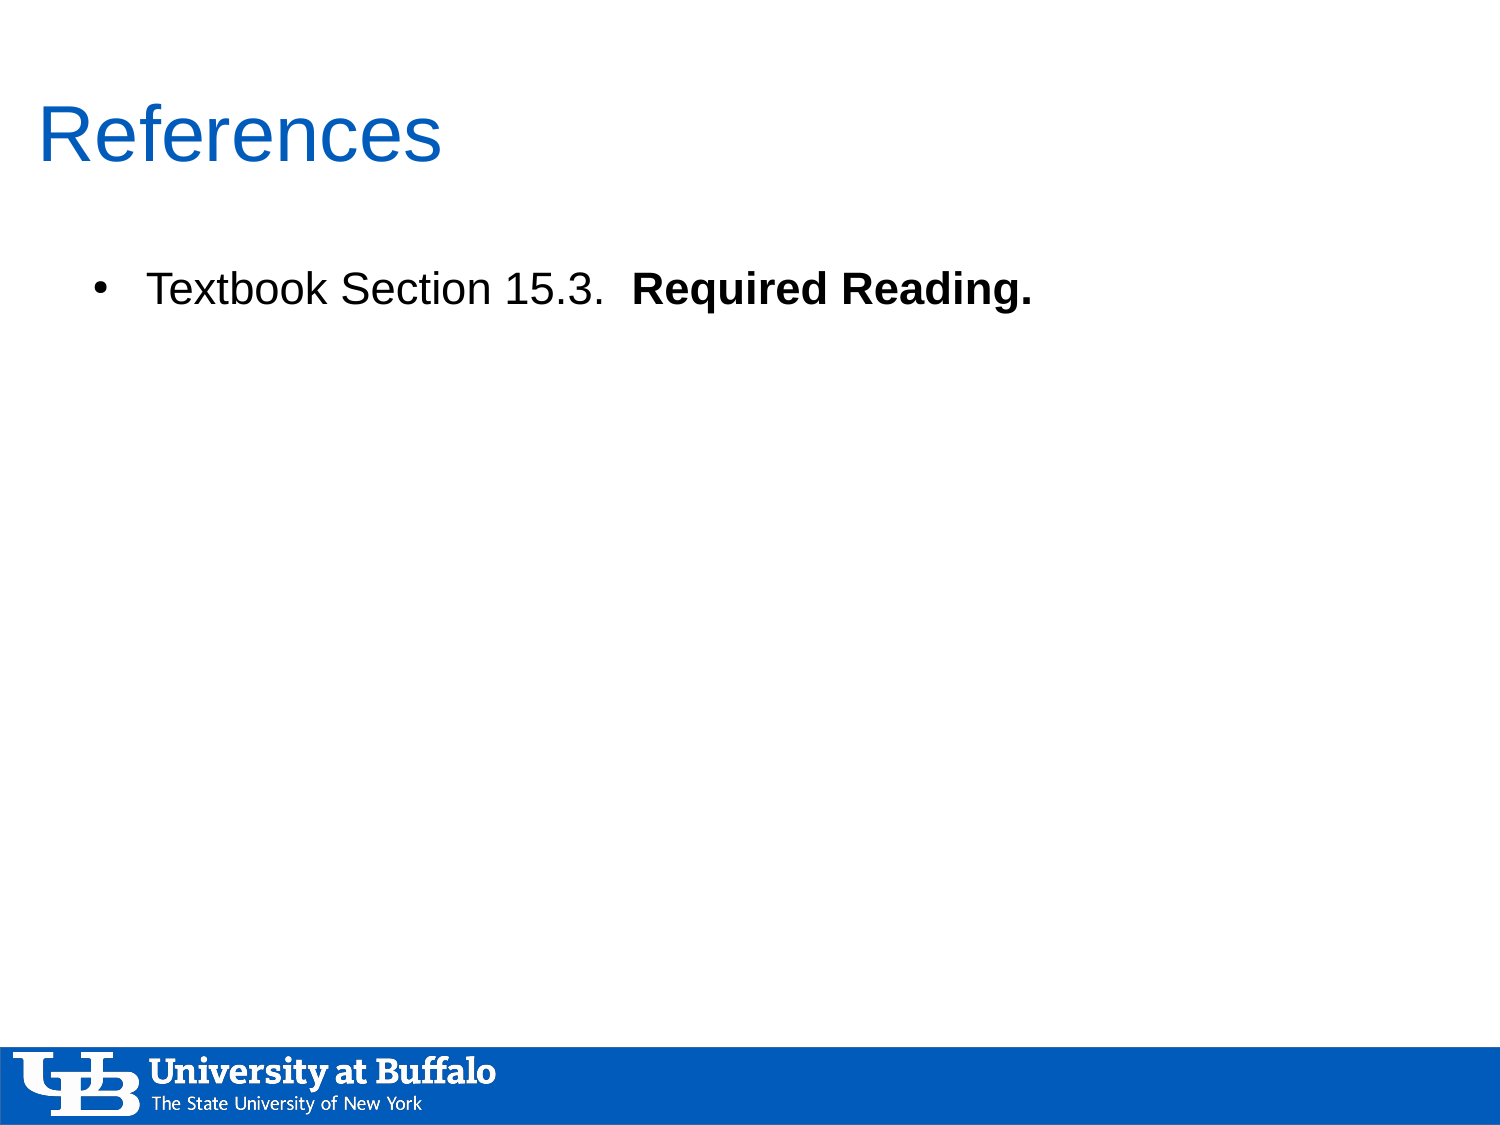

# References
Textbook Section 15.3. Required Reading.